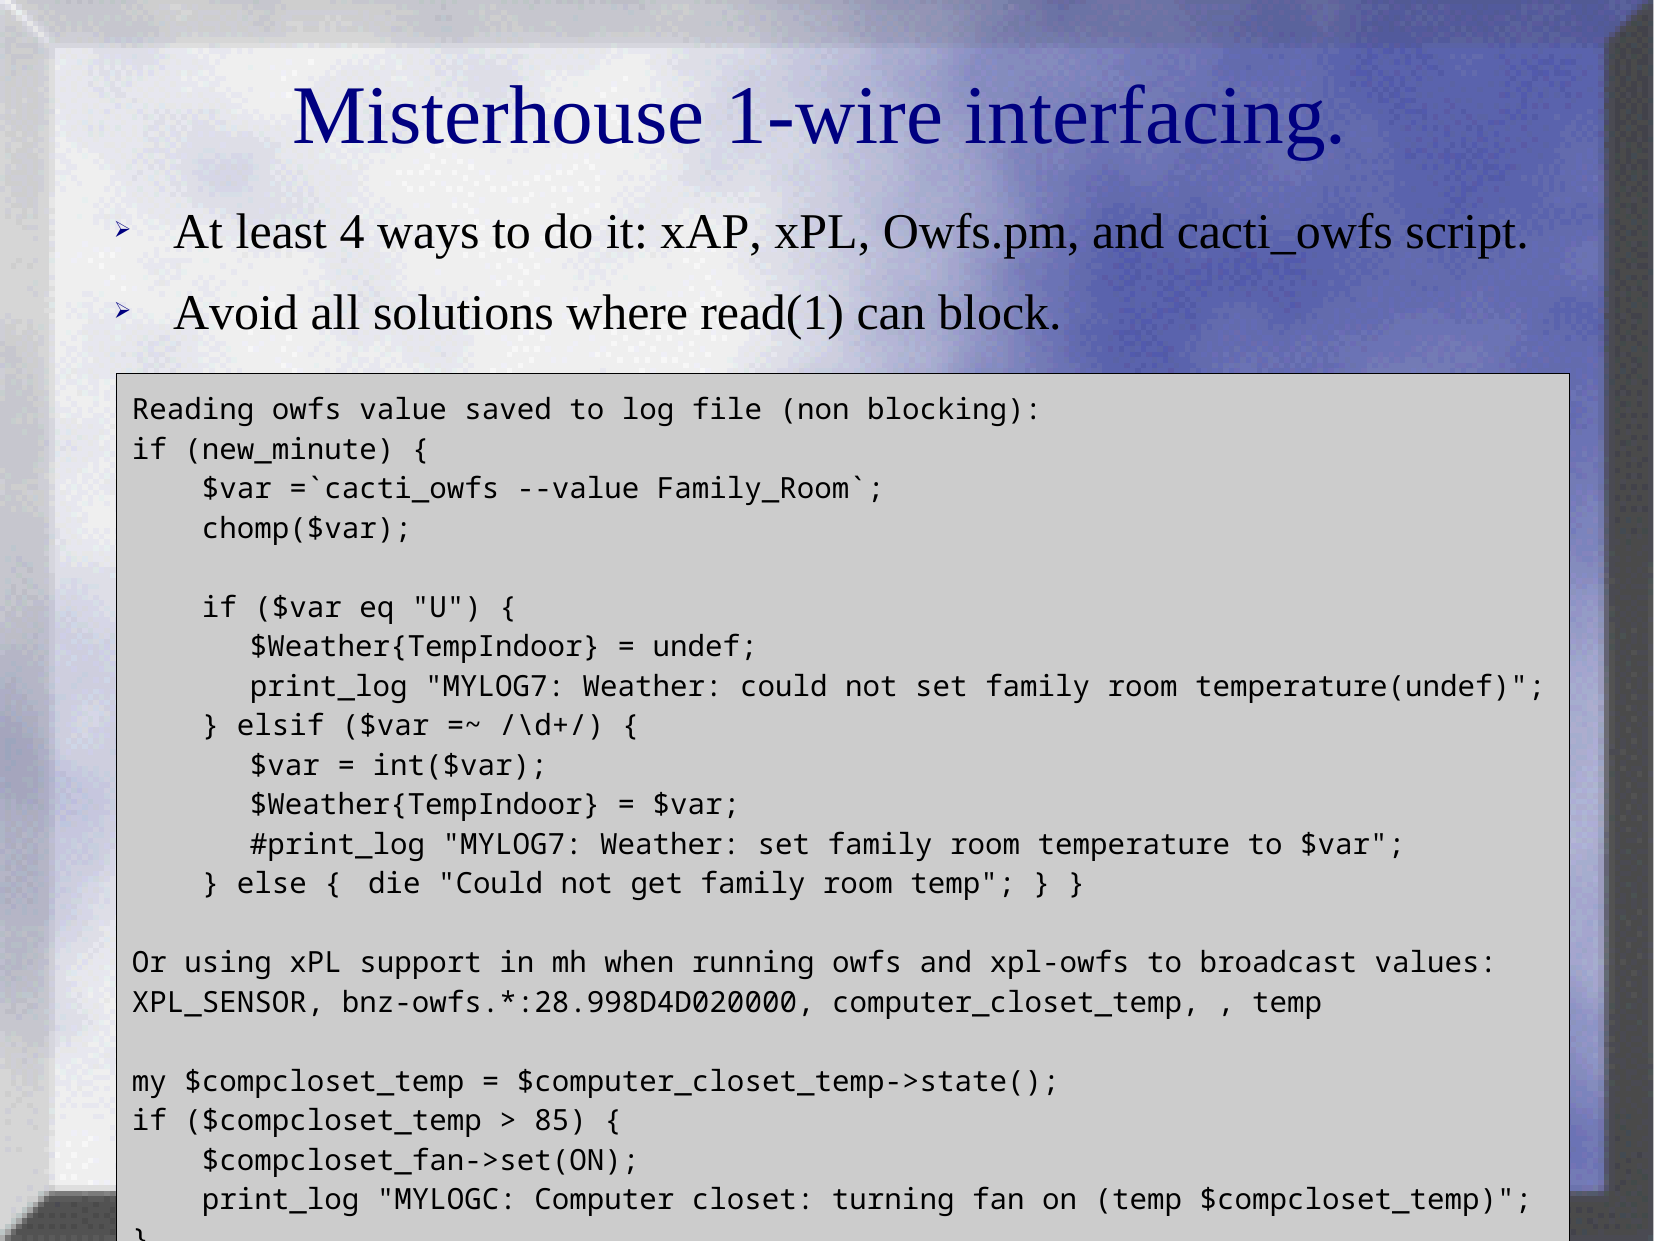

# Misterhouse 1-wire interfacing.
At least 4 ways to do it: xAP, xPL, Owfs.pm, and cacti_owfs script.
Avoid all solutions where read(1) can block.
Reading owfs value saved to log file (non blocking):
if (new_minute) {
 $var =`cacti_owfs --value Family_Room`;
 chomp($var);
 if ($var eq "U") {
	$Weather{TempIndoor} = undef;
	print_log "MYLOG7: Weather: could not set family room temperature(undef)";
 } elsif ($var =~ /\d+/) {
	$var = int($var);
	$Weather{TempIndoor} = $var;
	#print_log "MYLOG7: Weather: set family room temperature to $var";
 } else {	die "Could not get family room temp"; } }
Or using xPL support in mh when running owfs and xpl-owfs to broadcast values:
XPL_SENSOR, bnz-owfs.*:28.998D4D020000, computer_closet_temp, , temp
my $compcloset_temp = $computer_closet_temp->state();
if ($compcloset_temp > 85) {
 $compcloset_fan->set(ON);
 print_log "MYLOGC: Computer closet: turning fan on (temp $compcloset_temp)";
}